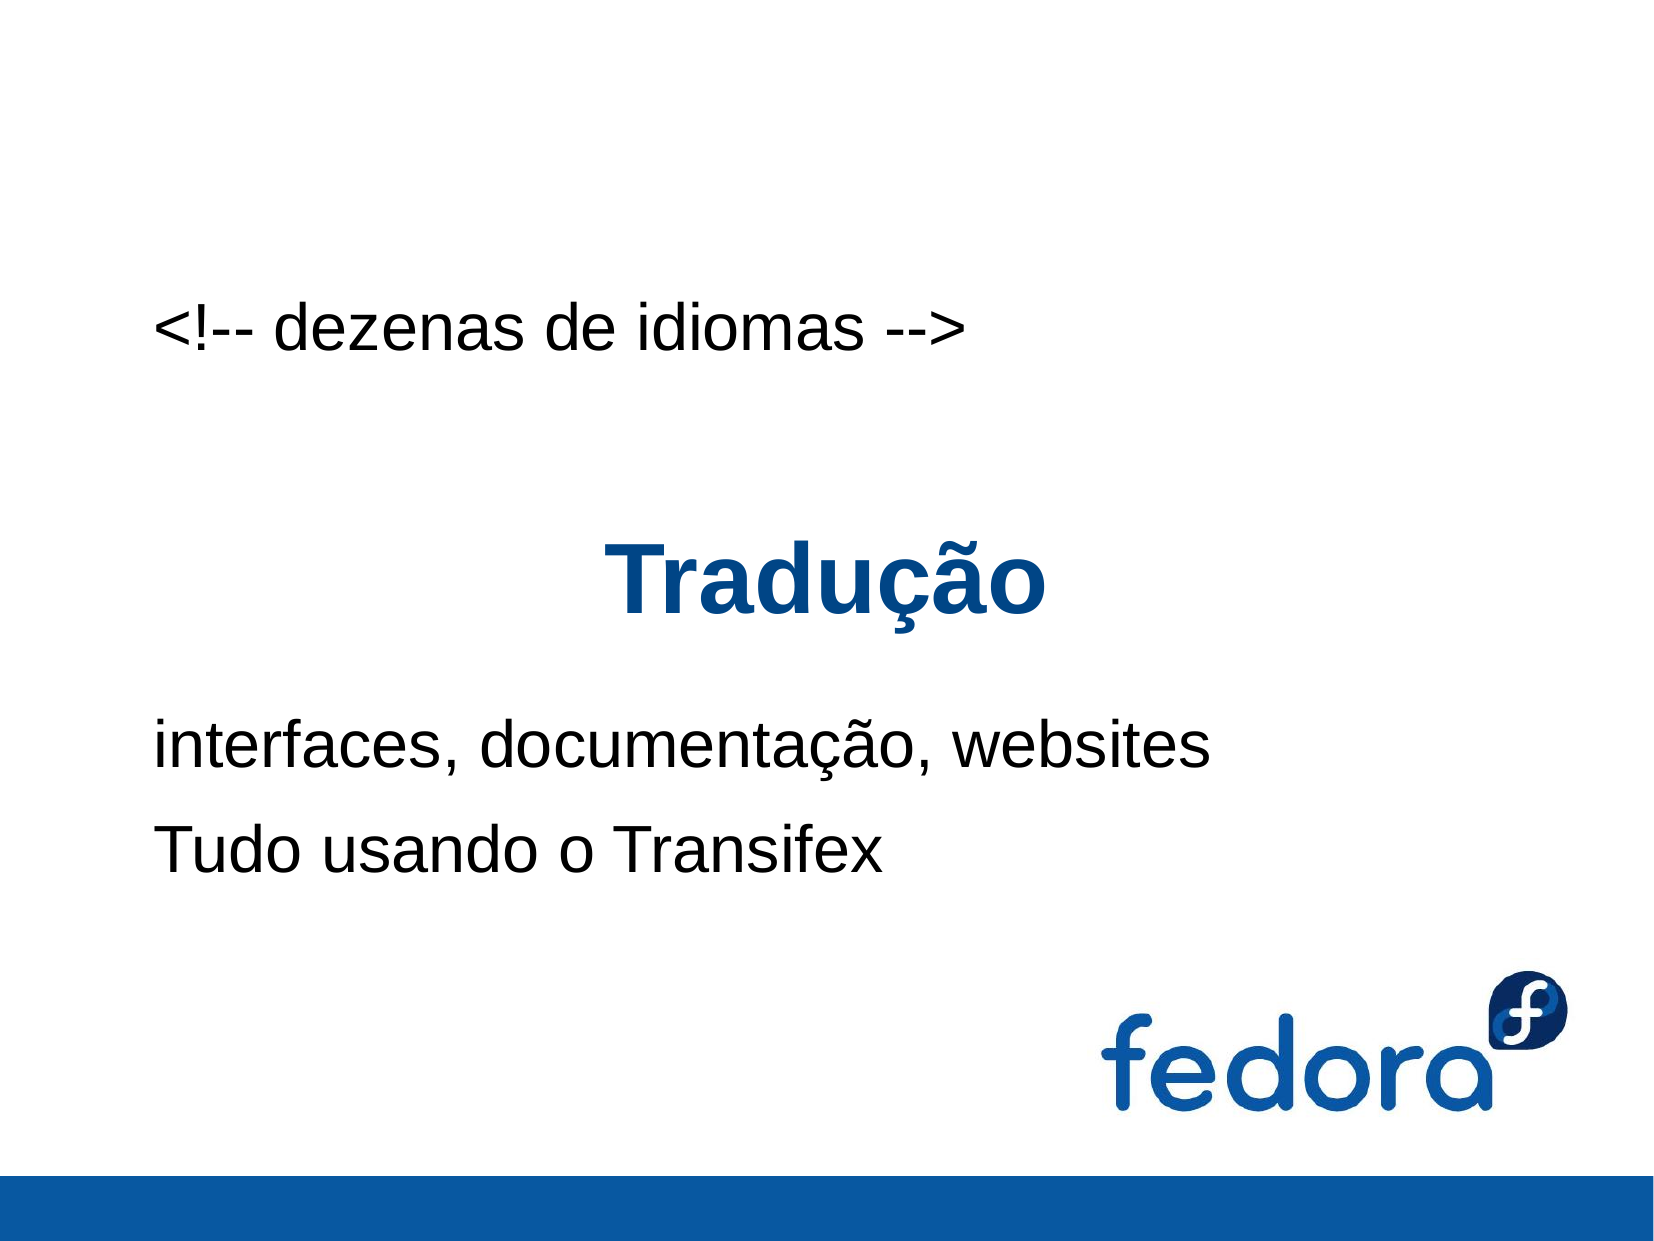

# Tradução
<!-- dezenas de idiomas -->
interfaces, documentação, websites
Tudo usando o Transifex